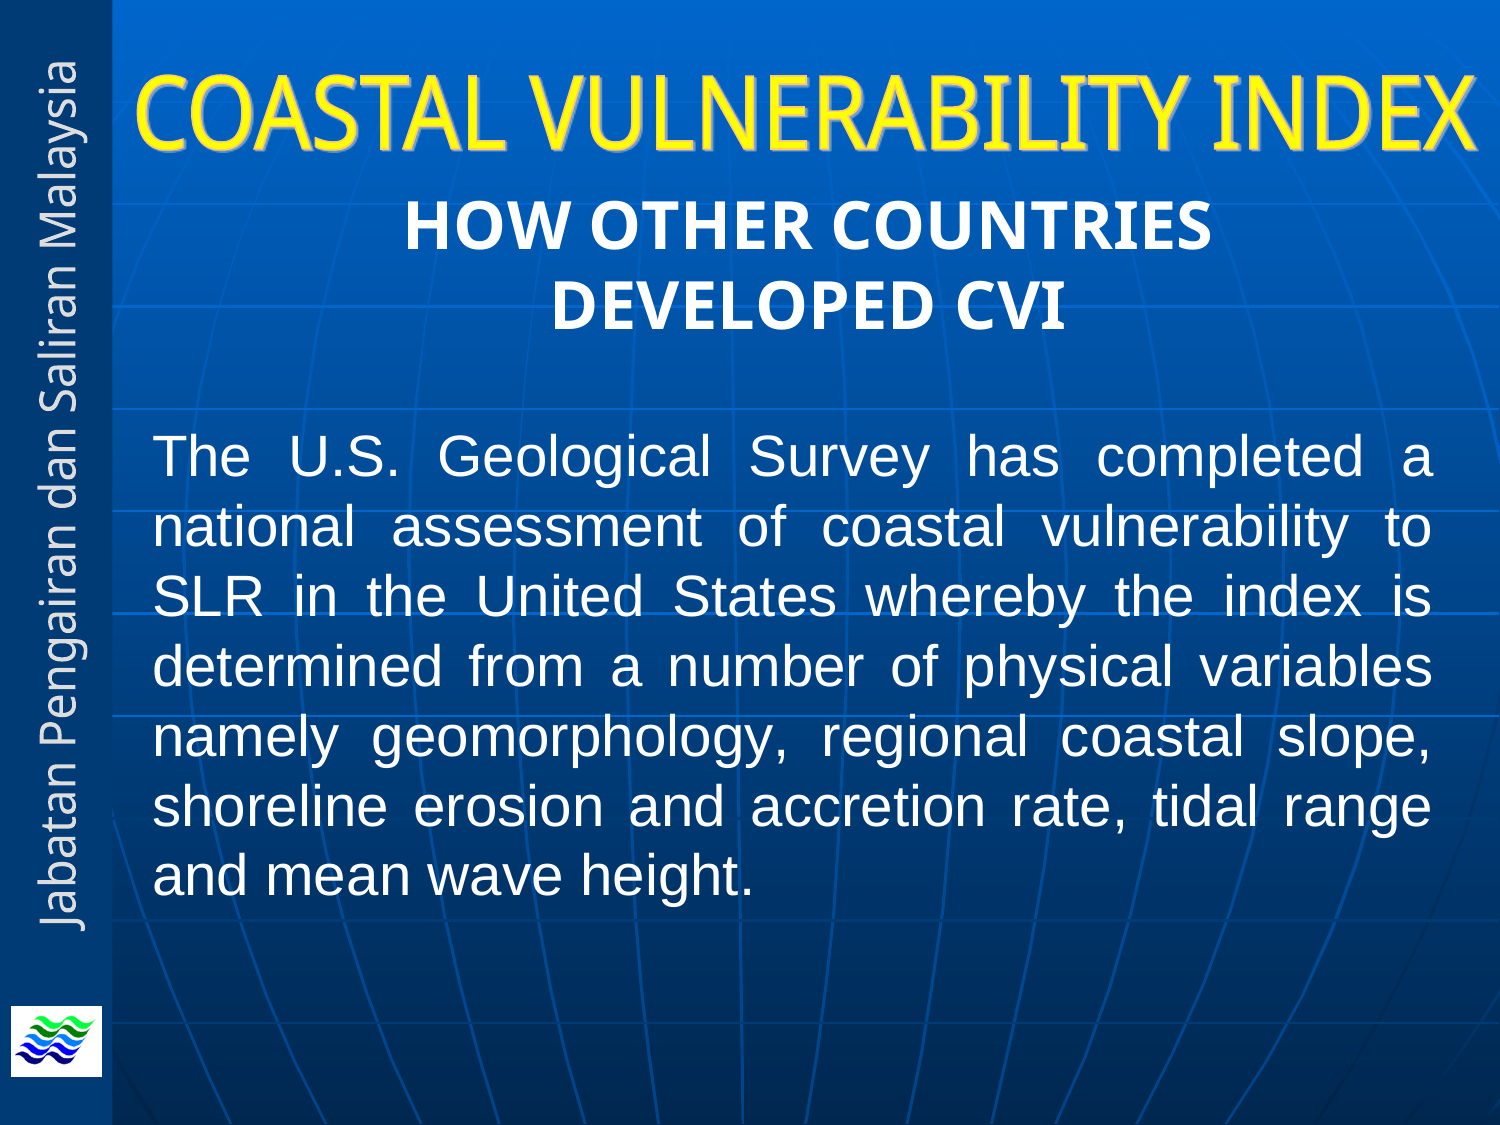

COASTAL VULNERABILITY INDEX
HOW OTHER COUNTRIES DEVELOPED CVI
The U.S. Geological Survey has completed a national assessment of coastal vulnerability to SLR in the United States whereby the index is determined from a number of physical variables namely geomorphology, regional coastal slope, shoreline erosion and accretion rate, tidal range and mean wave height.
Jabatan Pengairan dan Saliran Malaysia